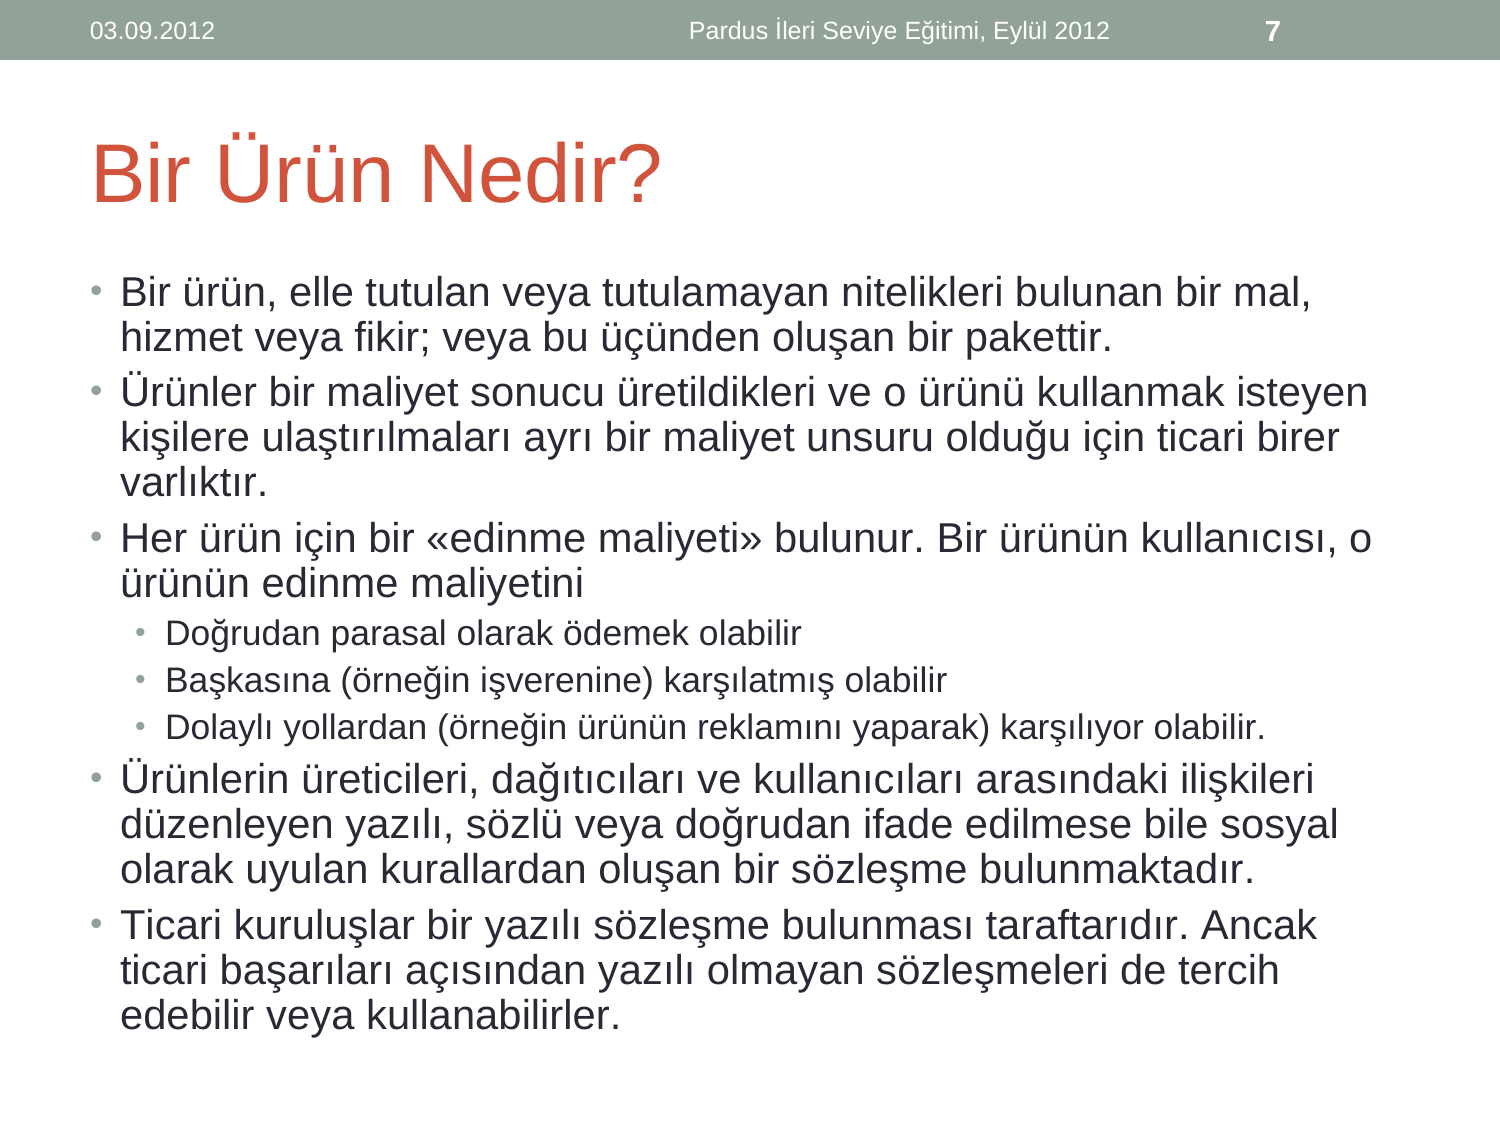

03.09.2012
Pardus İleri Seviye Eğitimi, Eylül 2012
# Bir Ürün Nedir?
Bir ürün, elle tutulan veya tutulamayan nitelikleri bulunan bir mal, hizmet veya fikir; veya bu üçünden oluşan bir pakettir.
Ürünler bir maliyet sonucu üretildikleri ve o ürünü kullanmak isteyen kişilere ulaştırılmaları ayrı bir maliyet unsuru olduğu için ticari birer varlıktır.
Her ürün için bir «edinme maliyeti» bulunur. Bir ürünün kullanıcısı, o ürünün edinme maliyetini
Doğrudan parasal olarak ödemek olabilir
Başkasına (örneğin işverenine) karşılatmış olabilir
Dolaylı yollardan (örneğin ürünün reklamını yaparak) karşılıyor olabilir.
Ürünlerin üreticileri, dağıtıcıları ve kullanıcıları arasındaki ilişkileri düzenleyen yazılı, sözlü veya doğrudan ifade edilmese bile sosyal olarak uyulan kurallardan oluşan bir sözleşme bulunmaktadır.
Ticari kuruluşlar bir yazılı sözleşme bulunması taraftarıdır. Ancak ticari başarıları açısından yazılı olmayan sözleşmeleri de tercih edebilir veya kullanabilirler.